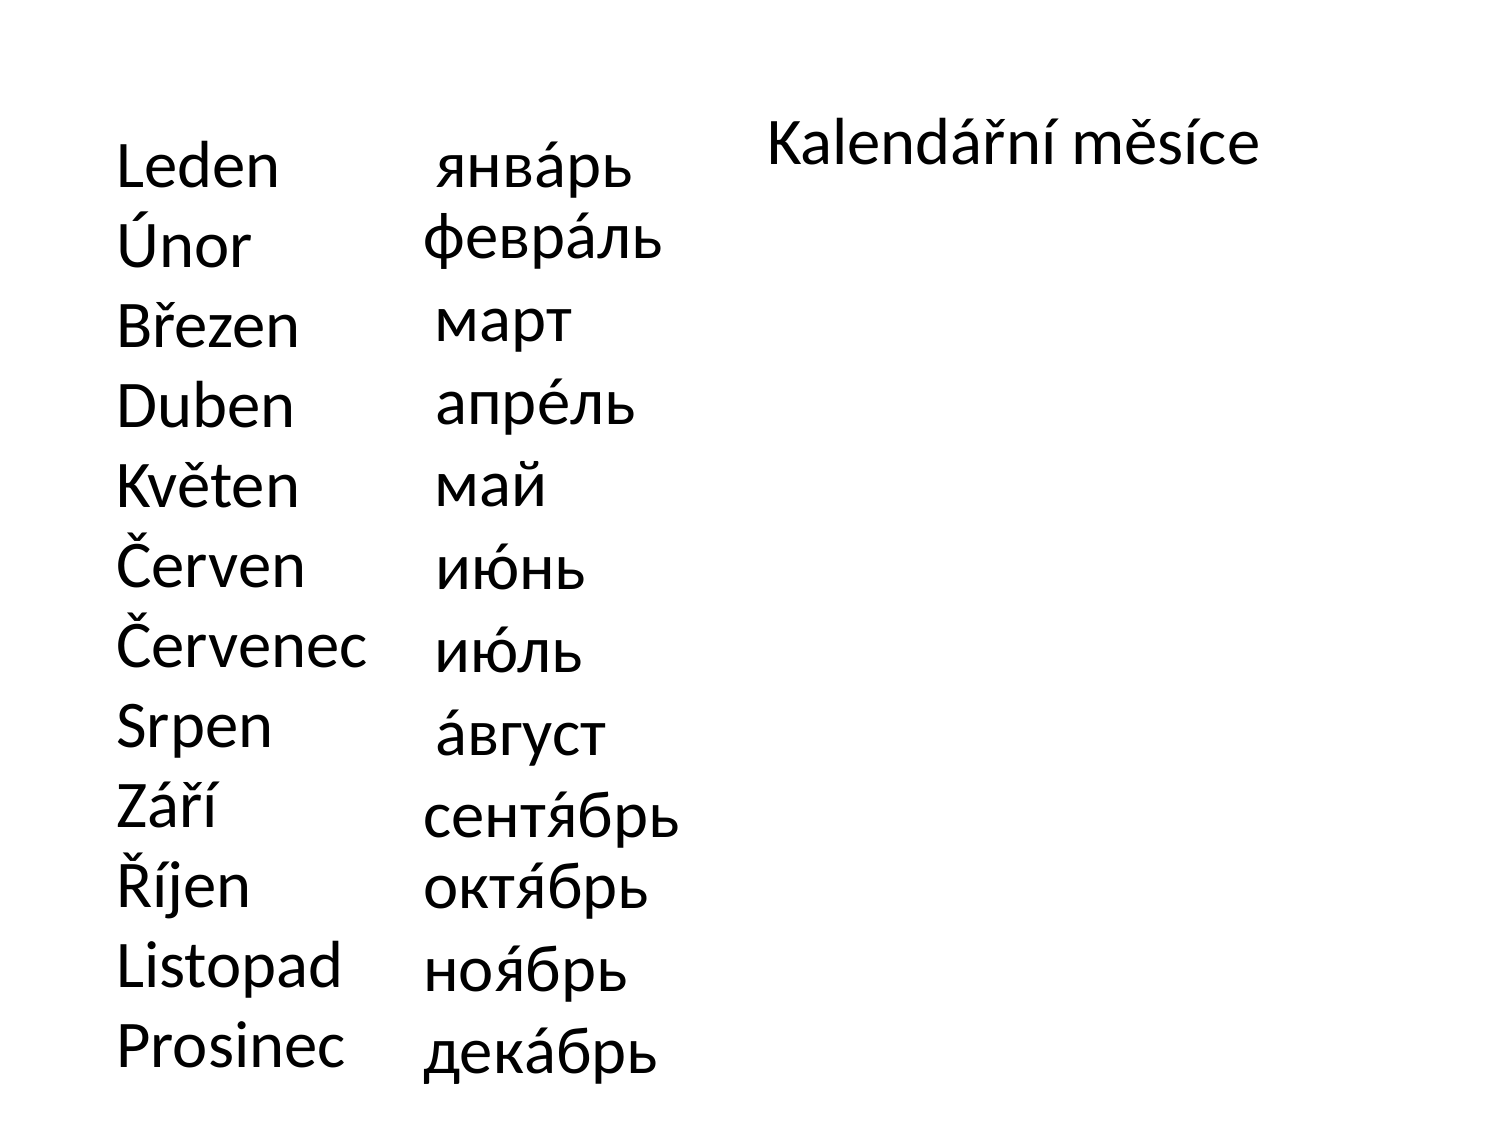

Kalendářní měsíce
Leden
Únor
Březen
Duben
Květen
Červen
Červenec
Srpen
Září
Říjen
Listopad
Prosinec
янвáрь
феврáль
март
апрéль
май
июнь
июль
áвгуст
сентябрь
октябрь
ноябрь
декáбрь
´
´
´
´
´